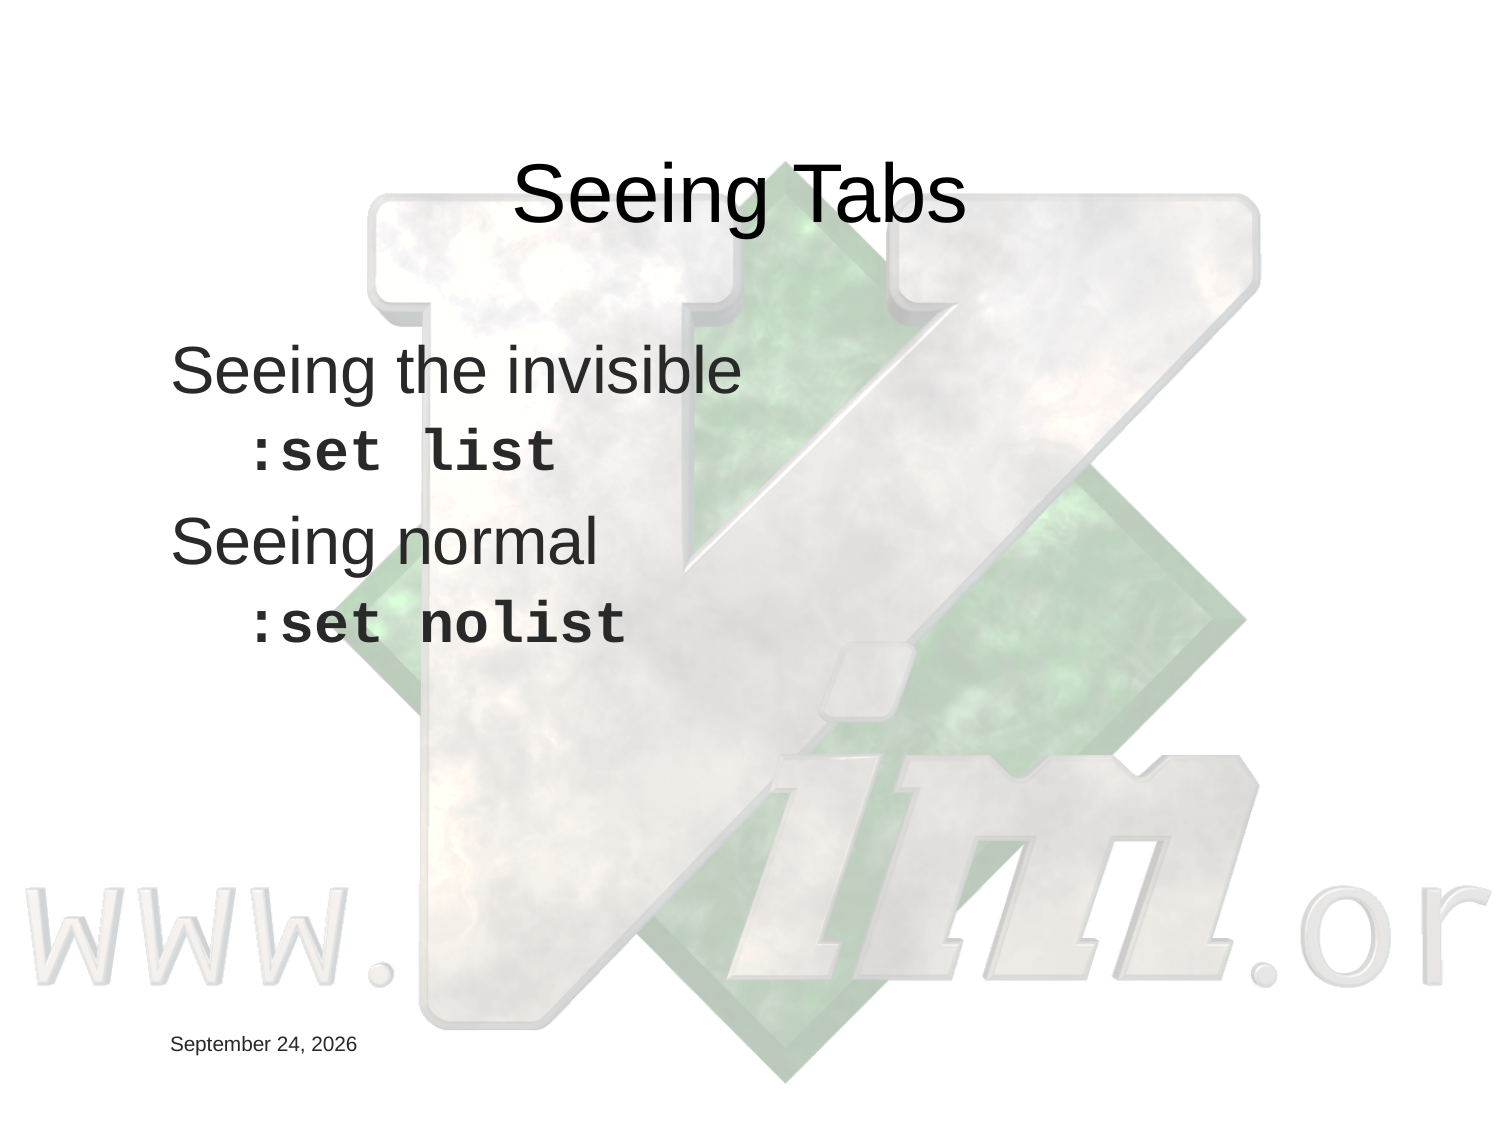

# Seeing Tabs
Seeing the invisible
:set list
Seeing normal
:set nolist